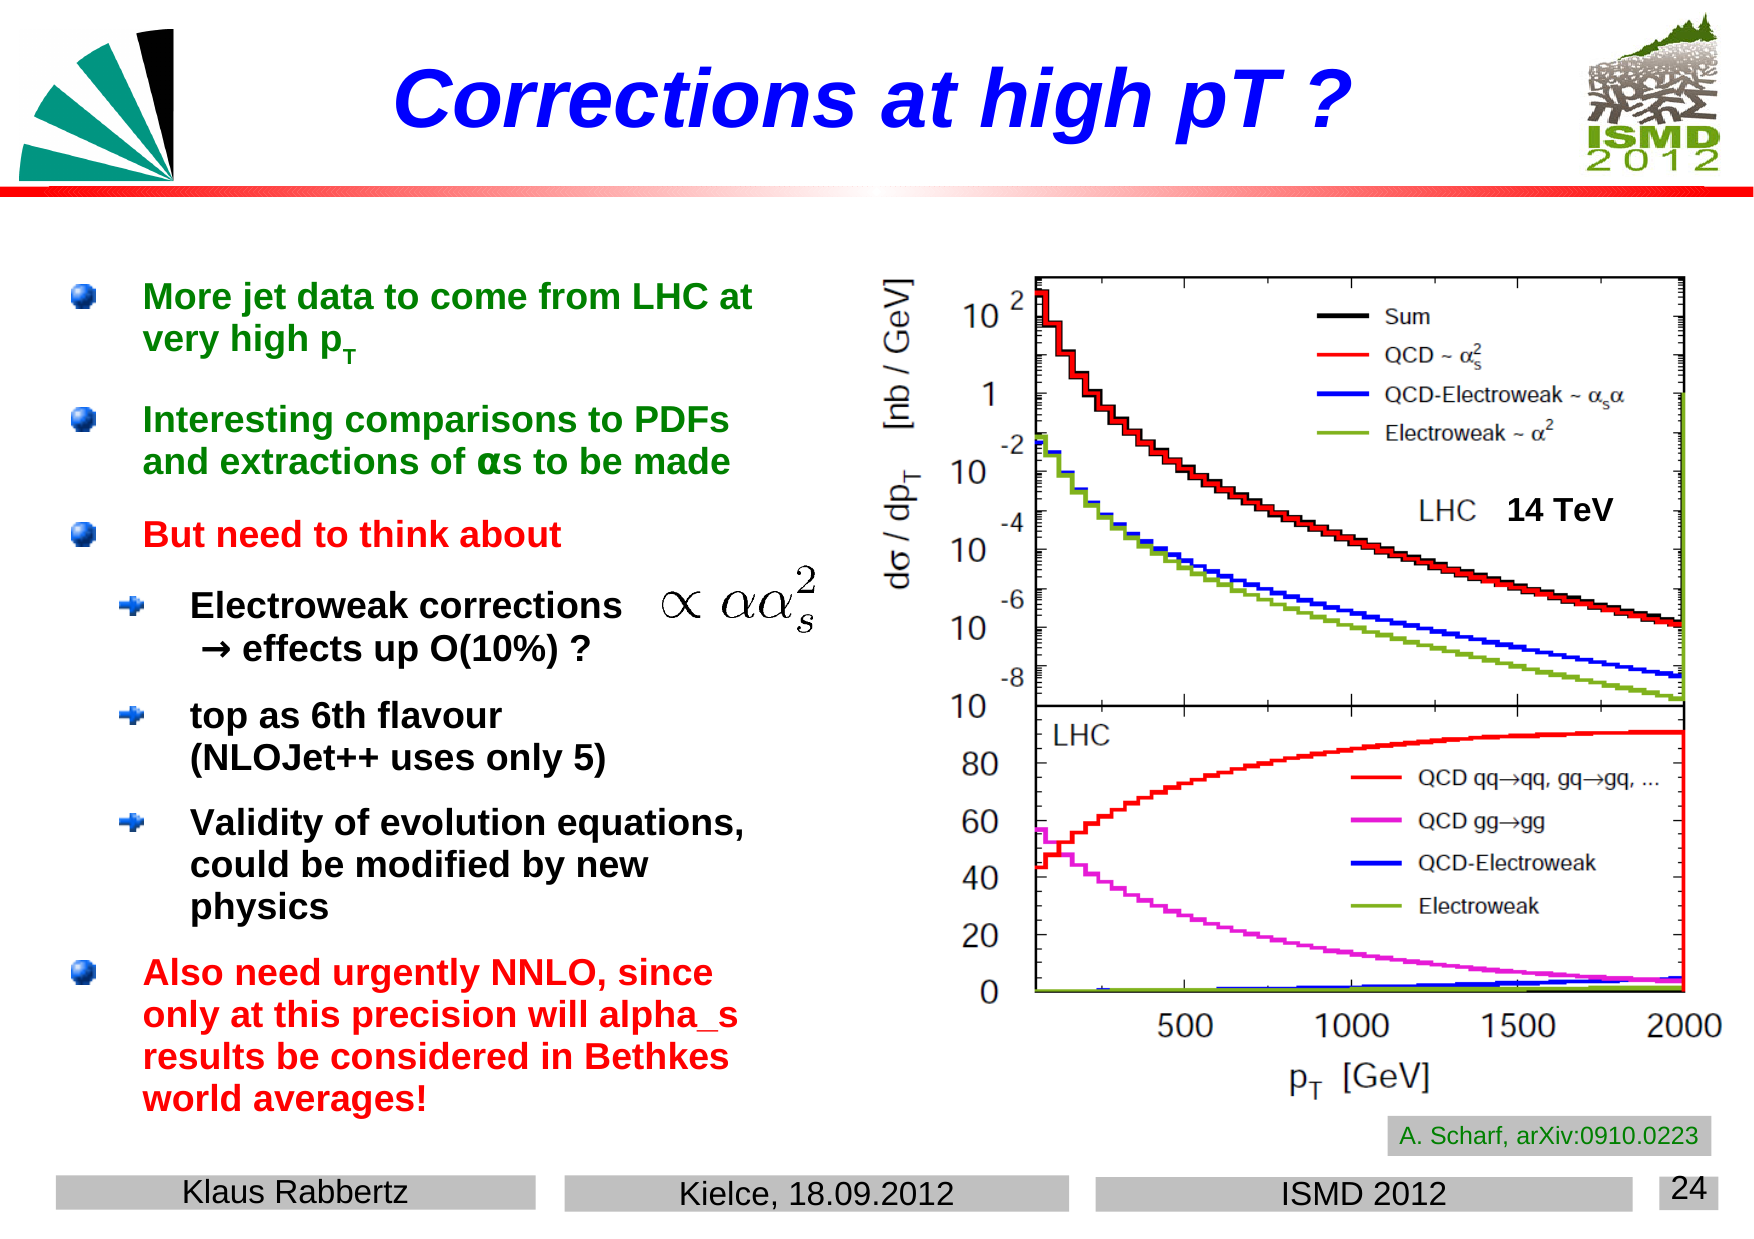

# Corrections at high pT ?
More jet data to come from LHC at very high pT
Interesting comparisons to PDFs and extractions of αs to be made
But need to think about
Electroweak corrections → effects up O(10%) ?
top as 6th flavour (NLOJet++ uses only 5)
Validity of evolution equations, could be modified by new physics
Also need urgently NNLO, since only at this precision will alpha_s results be considered in Bethkes world averages!
14 TeV
A. Scharf, arXiv:0910.0223